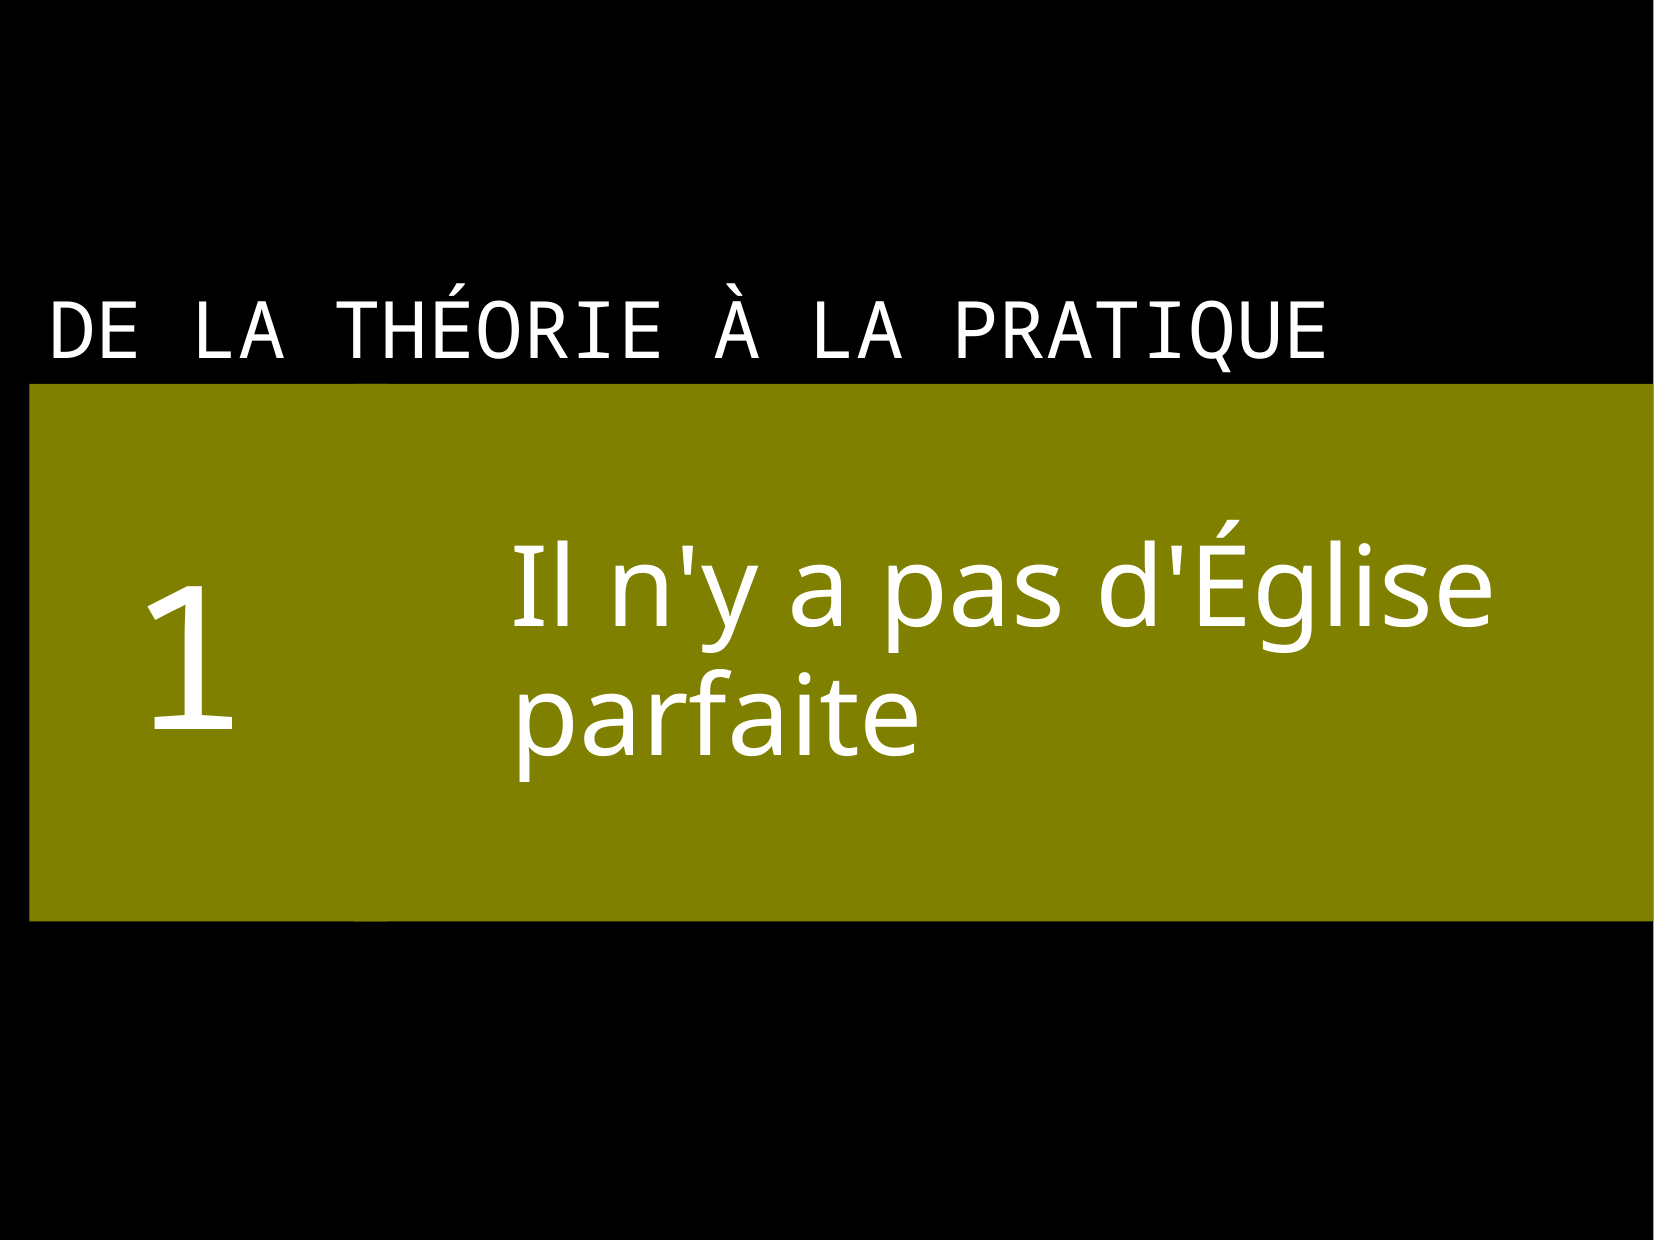

DE LA THÉORIE À LA PRATIQUE
Il n'y a pas d'Église parfaite
1